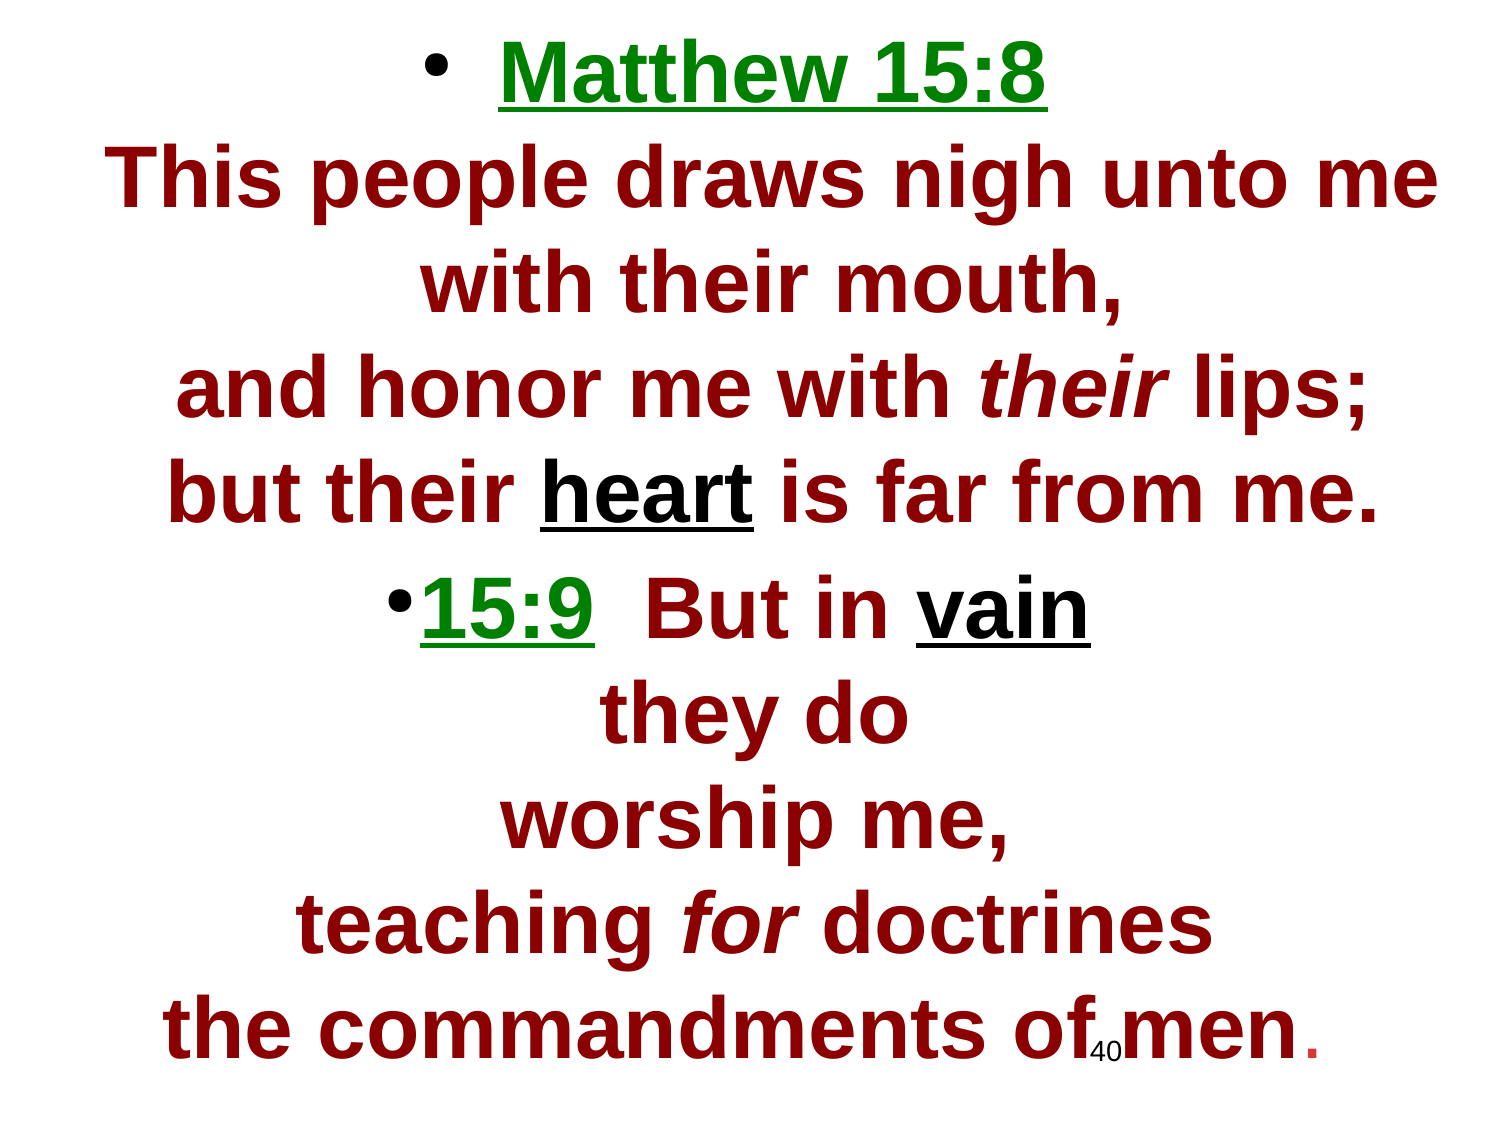

# Matthew 15:8  This people draws nigh unto me with their mouth, and honor me with their lips; but their heart is far from me.
15:9  But in vain
they do
worship me,
teaching for doctrines
the commandments of men.
40